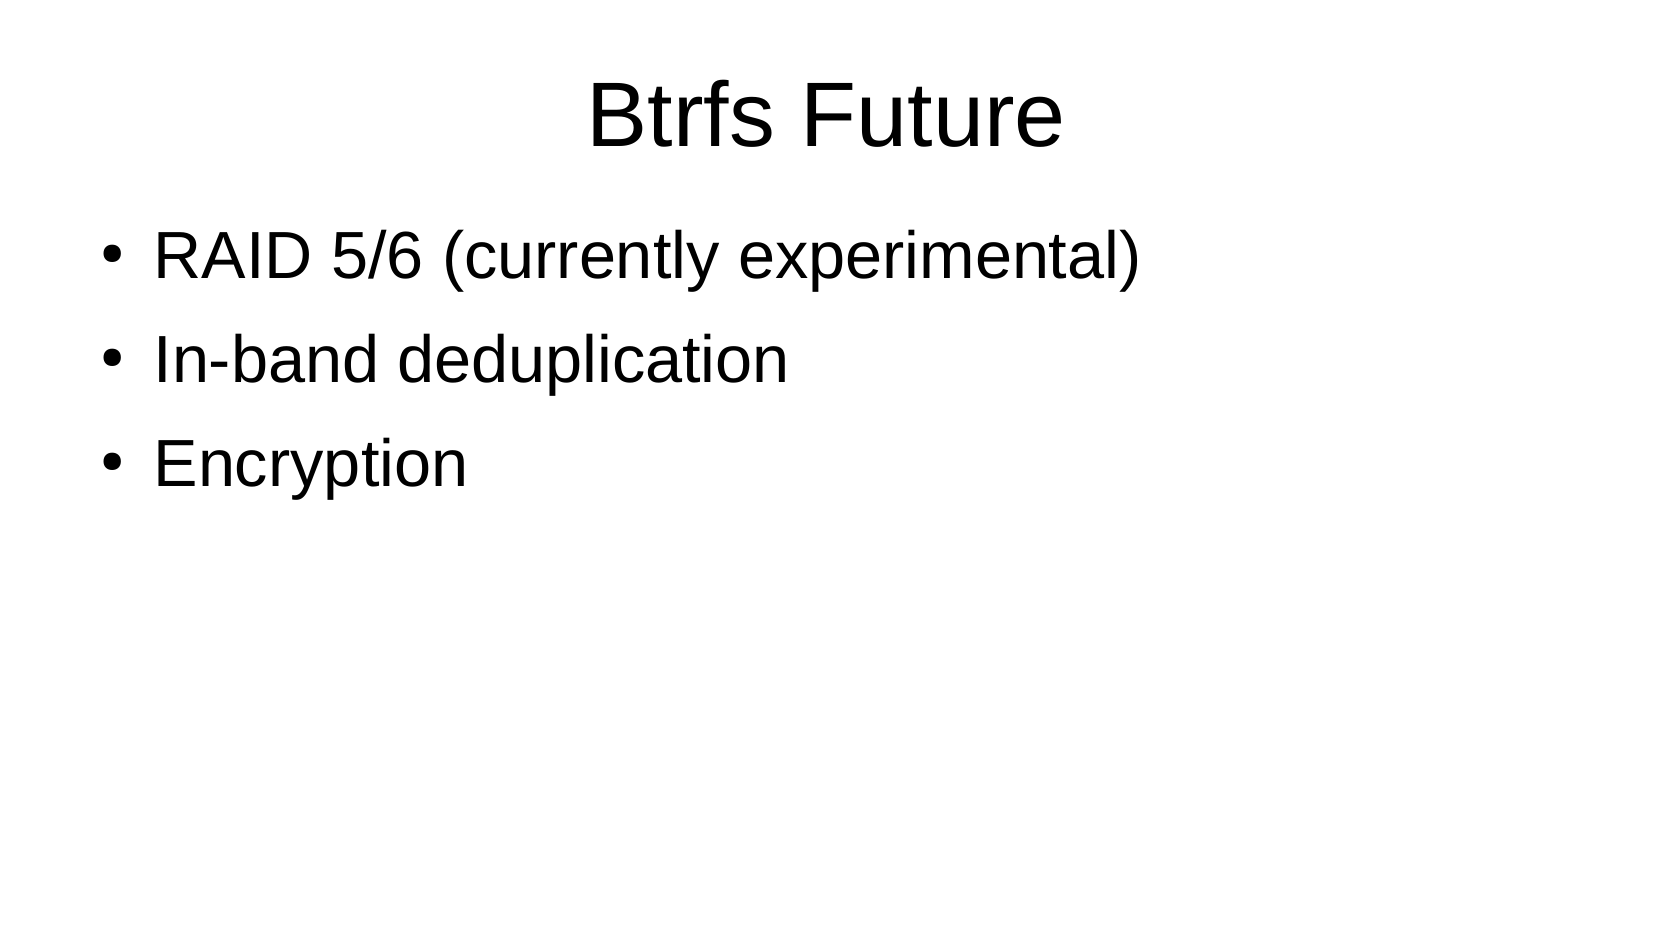

# Btrfs Future
RAID 5/6 (currently experimental)
In-band deduplication
Encryption